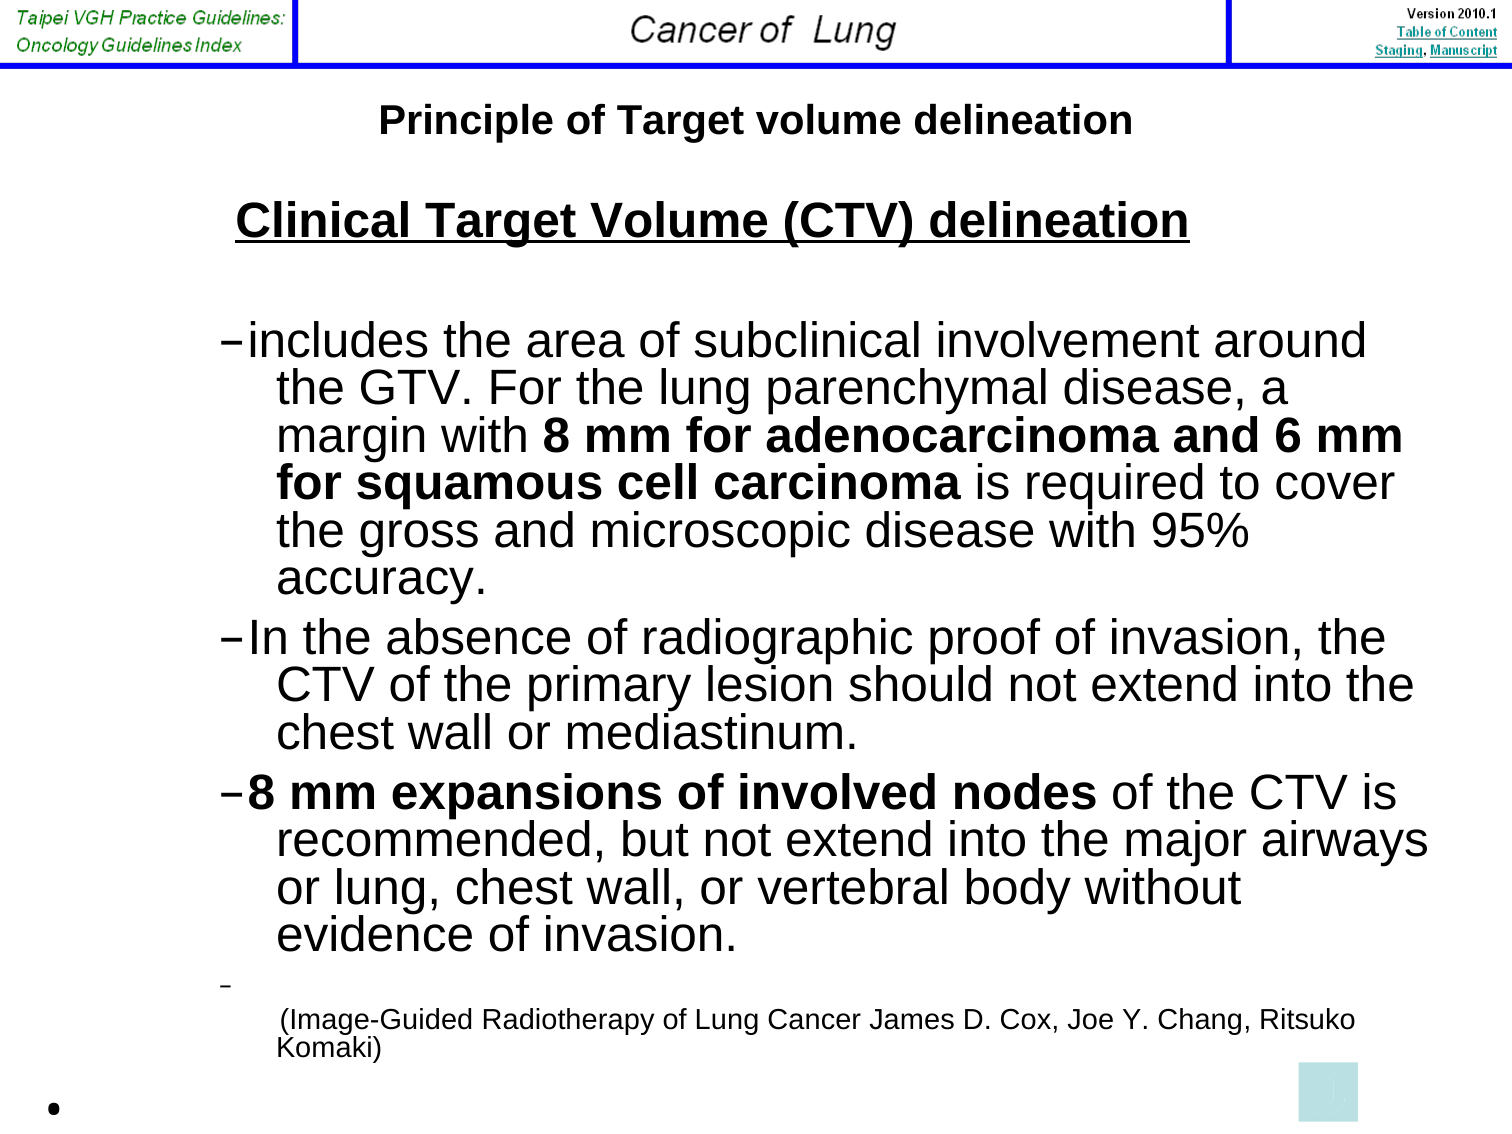

# Principle of Target volume delineation
	Clinical Target Volume (CTV) delineation
includes the area of subclinical involvement around the GTV. For the lung parenchymal disease, a margin with 8 mm for adenocarcinoma and 6 mm for squamous cell carcinoma is required to cover the gross and microscopic disease with 95% accuracy.
In the absence of radiographic proof of invasion, the CTV of the primary lesion should not extend into the chest wall or mediastinum.
8 mm expansions of involved nodes of the CTV is recommended, but not extend into the major airways or lung, chest wall, or vertebral body without evidence of invasion.
 (Image-Guided Radiotherapy of Lung Cancer James D. Cox, Joe Y. Chang, Ritsuko Komaki)